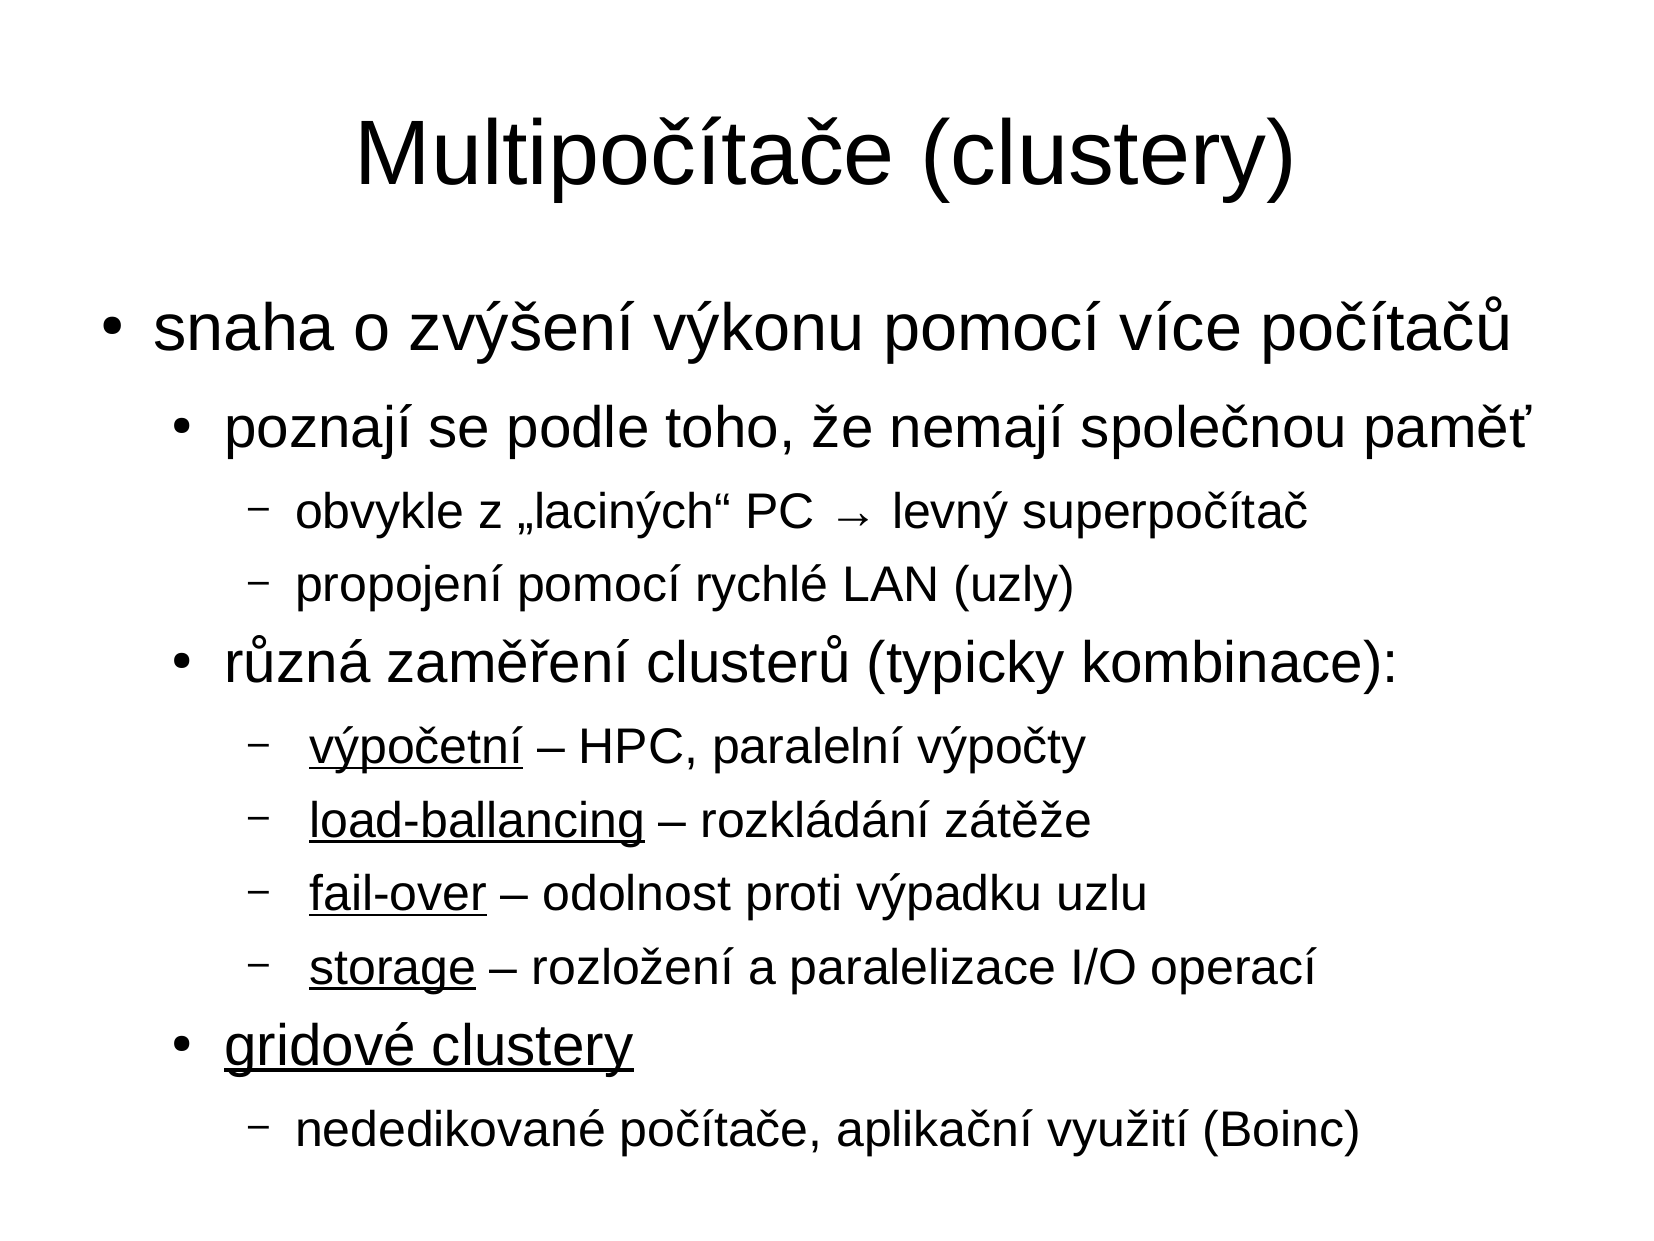

# Multipočítače (clustery)
snaha o zvýšení výkonu pomocí více počítačů
poznají se podle toho, že nemají společnou paměť
obvykle z „laciných“ PC → levný superpočítač
propojení pomocí rychlé LAN (uzly)
různá zaměření clusterů (typicky kombinace):
 výpočetní – HPC, paralelní výpočty
 load-ballancing – rozkládání zátěže
 fail-over – odolnost proti výpadku uzlu
 storage – rozložení a paralelizace I/O operací
gridové clustery
nededikované počítače, aplikační využití (Boinc)